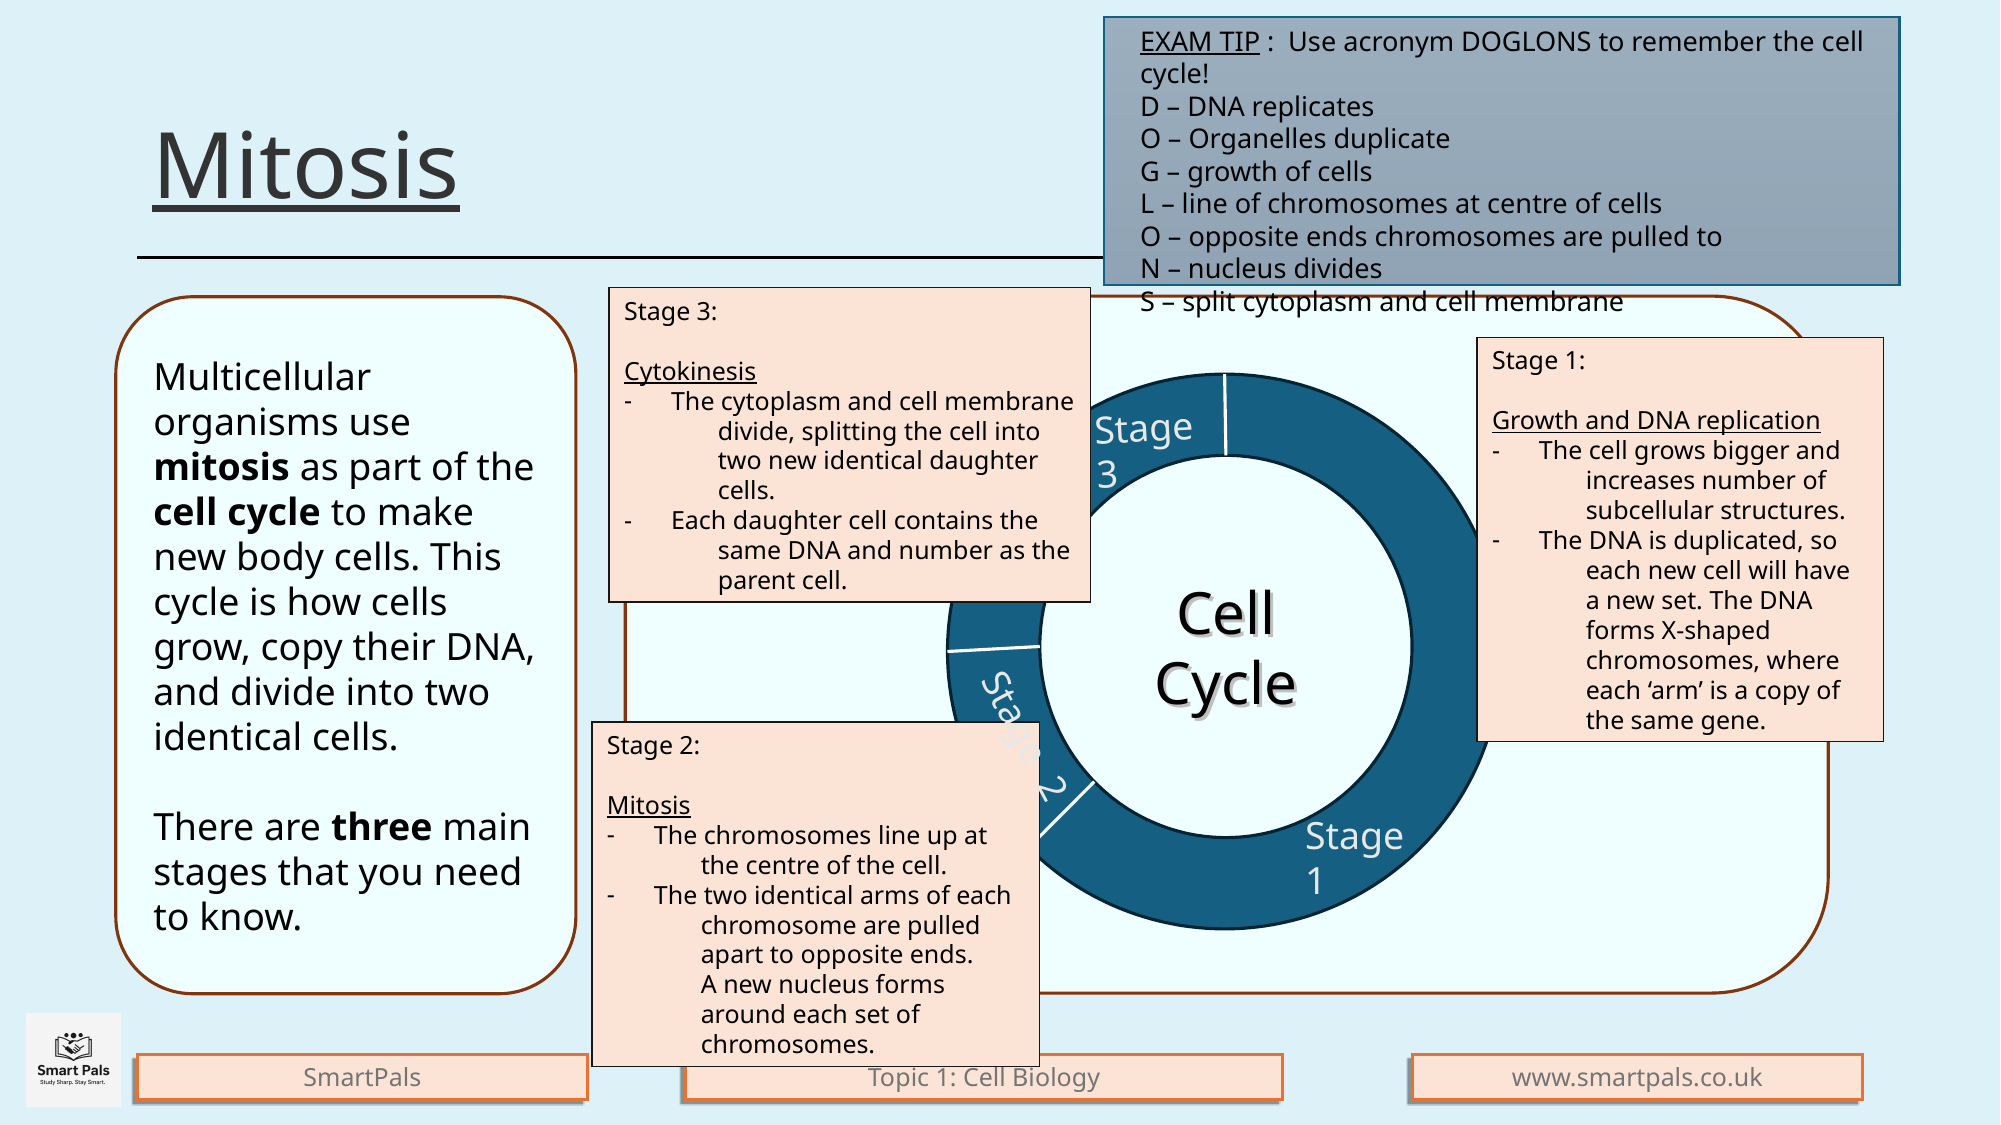

EXAM TIP : Use acronym DOGLONS to remember the cell cycle!
D – DNA replicates
O – Organelles duplicate
G – growth of cells
L – line of chromosomes at centre of cells
O – opposite ends chromosomes are pulled to
N – nucleus divides
S – split cytoplasm and cell membrane
# Mitosis
Stage 3:
Cytokinesis
The cytoplasm and cell membrane divide, splitting the cell into two new identical daughter cells.
Each daughter cell contains the same DNA and number as the parent cell.
Multicellular organisms use mitosis as part of the cell cycle to make new body cells. This cycle is how cells grow, copy their DNA, and divide into two identical cells.
There are three main stages that you need to know.
Stage 1:
Growth and DNA replication
The cell grows bigger and increases number of subcellular structures.
The DNA is duplicated, so each new cell will have a new set. The DNA forms X-shaped chromosomes, where each ‘arm’ is a copy of the same gene.
Stage 3
Cell Cycle
Stage 2
Stage 2:
Mitosis
The chromosomes line up at the centre of the cell.
The two identical arms of each chromosome are pulled apart to opposite ends.
A new nucleus forms around each set of chromosomes.
Stage 1